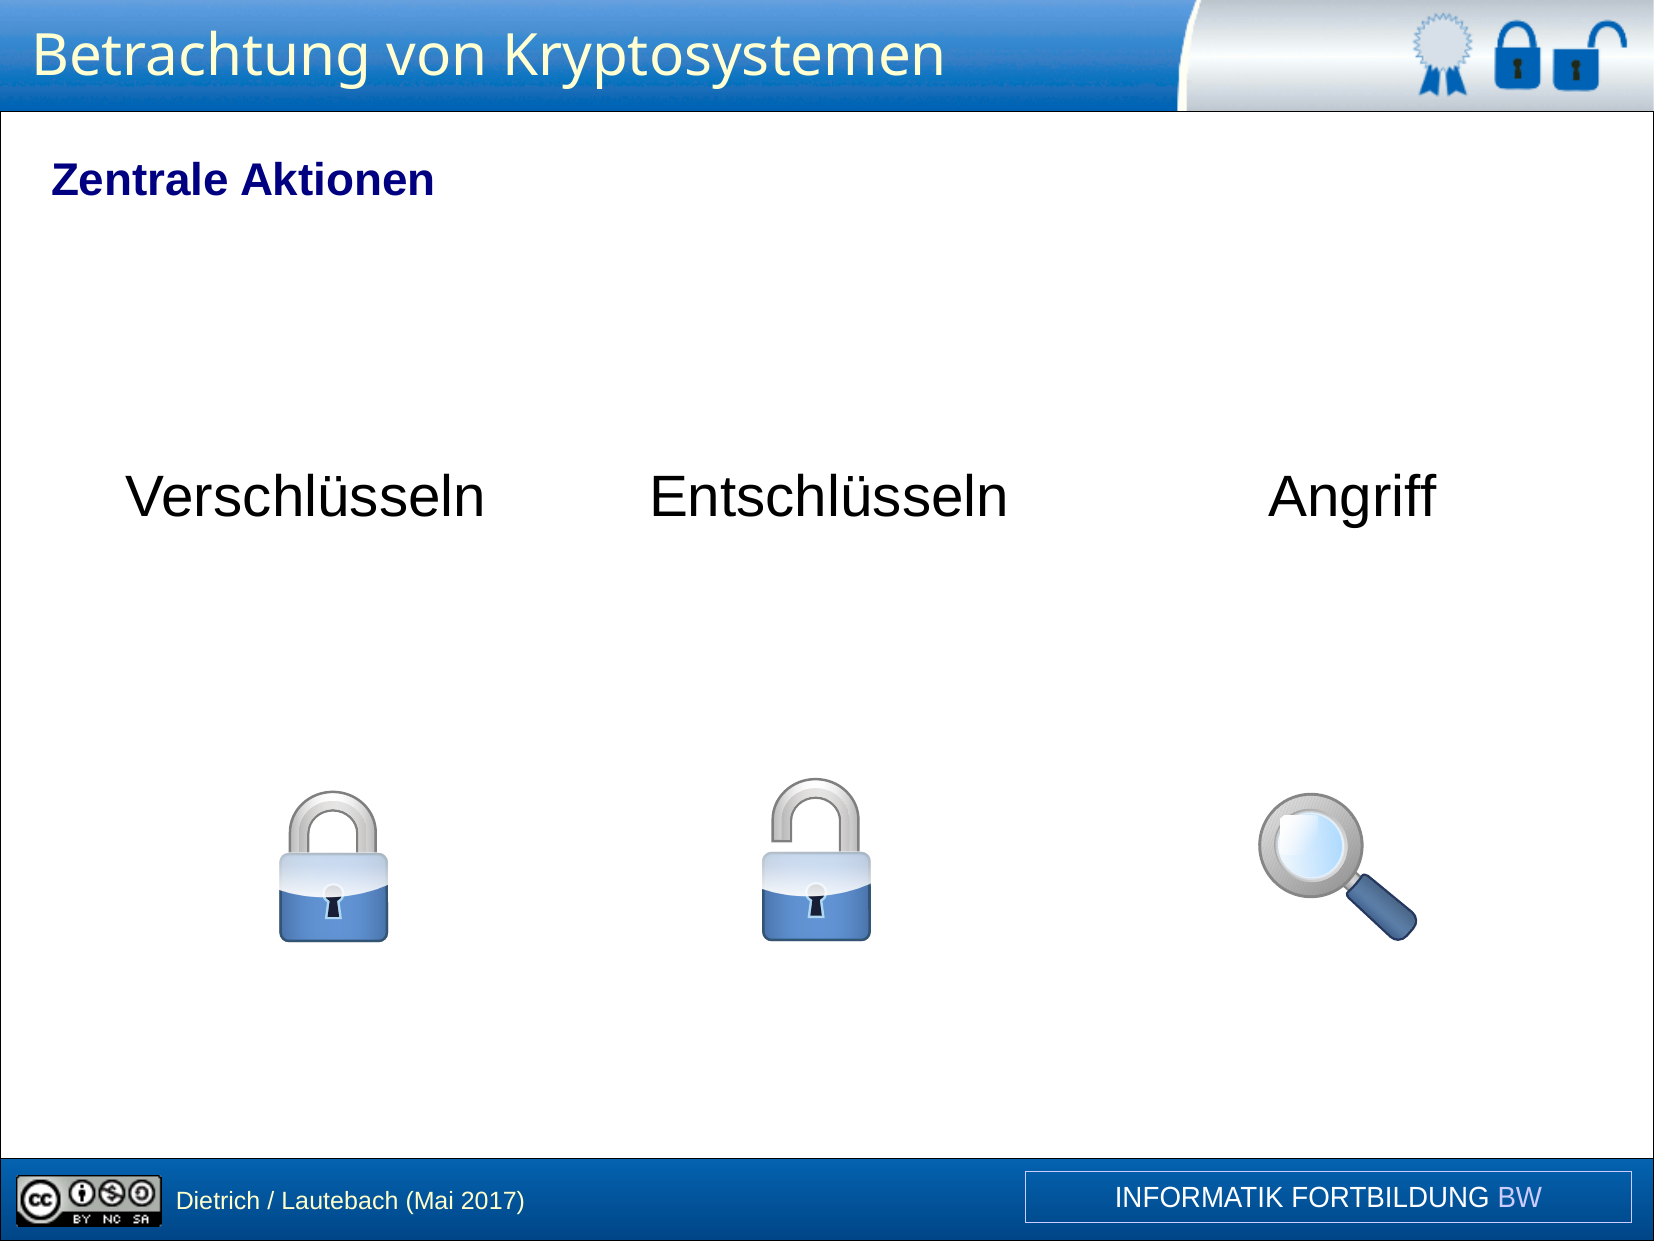

# Betrachtung von Kryptosystemen
Zentrale Aktionen
Verschlüsseln
Entschlüsseln
Angriff
6